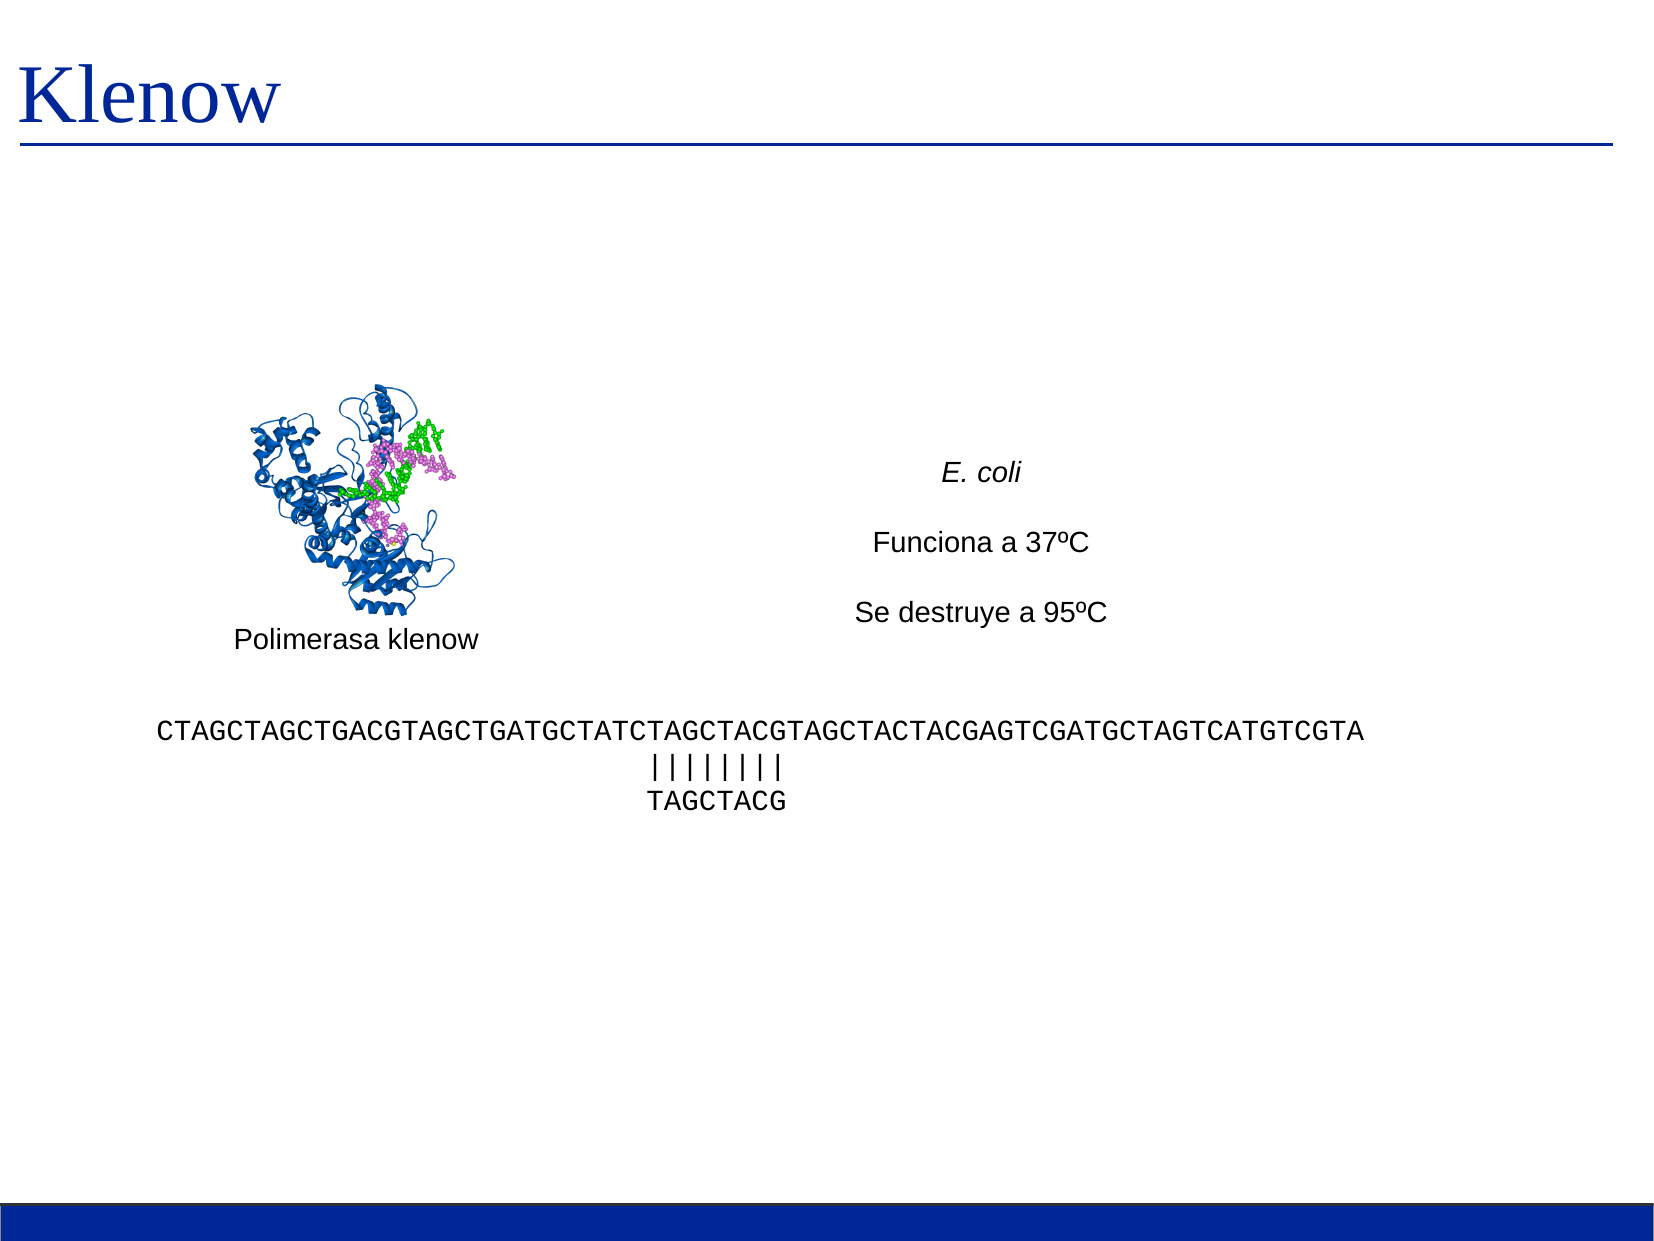

# Klenow
E. coli
Funciona a 37ºC
Se destruye a 95ºC
Polimerasa klenow
CTAGCTAGCTGACGTAGCTGATGCTATCTAGCTACGTAGCTACTACGAGTCGATGCTAGTCATGTCGTA
 ||||||||
 TAGCTACG